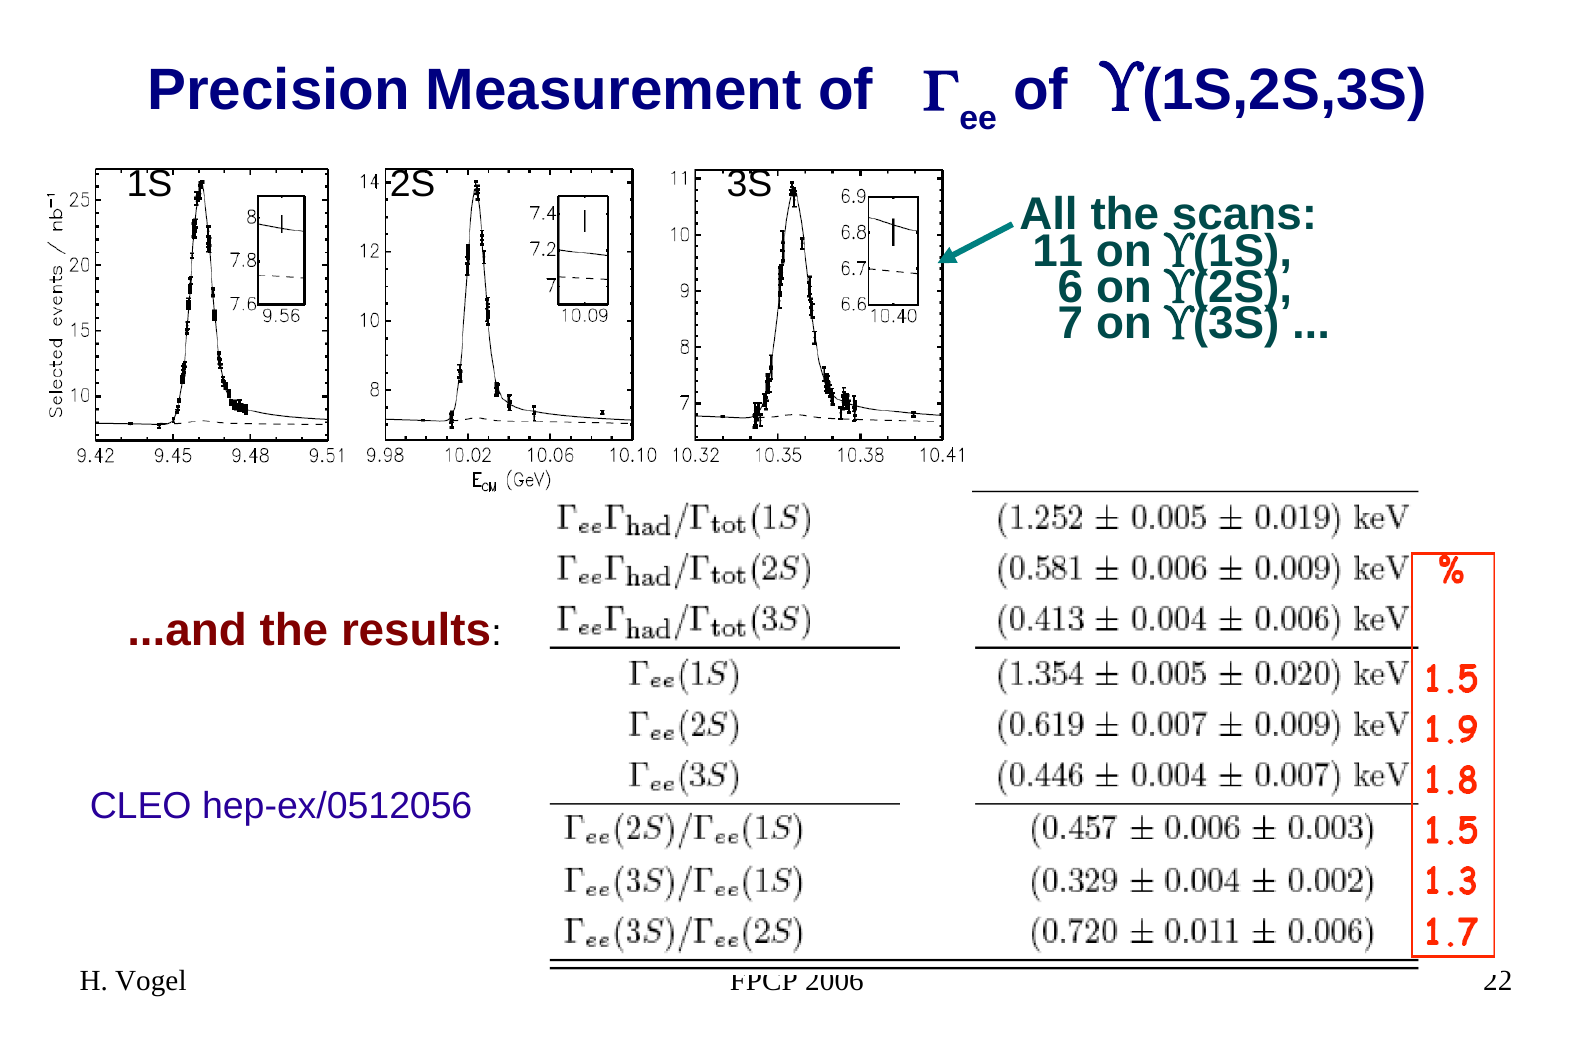

Precision Measurement of ee of (1S,2S,3S)
1S
2S
3S
All the scans:
 11 on (1S),
 6 on (2S),
 7 on (3S) ...
...and the results:
CLEO hep-ex/0512056
H. Vogel
FPCP 2006
22